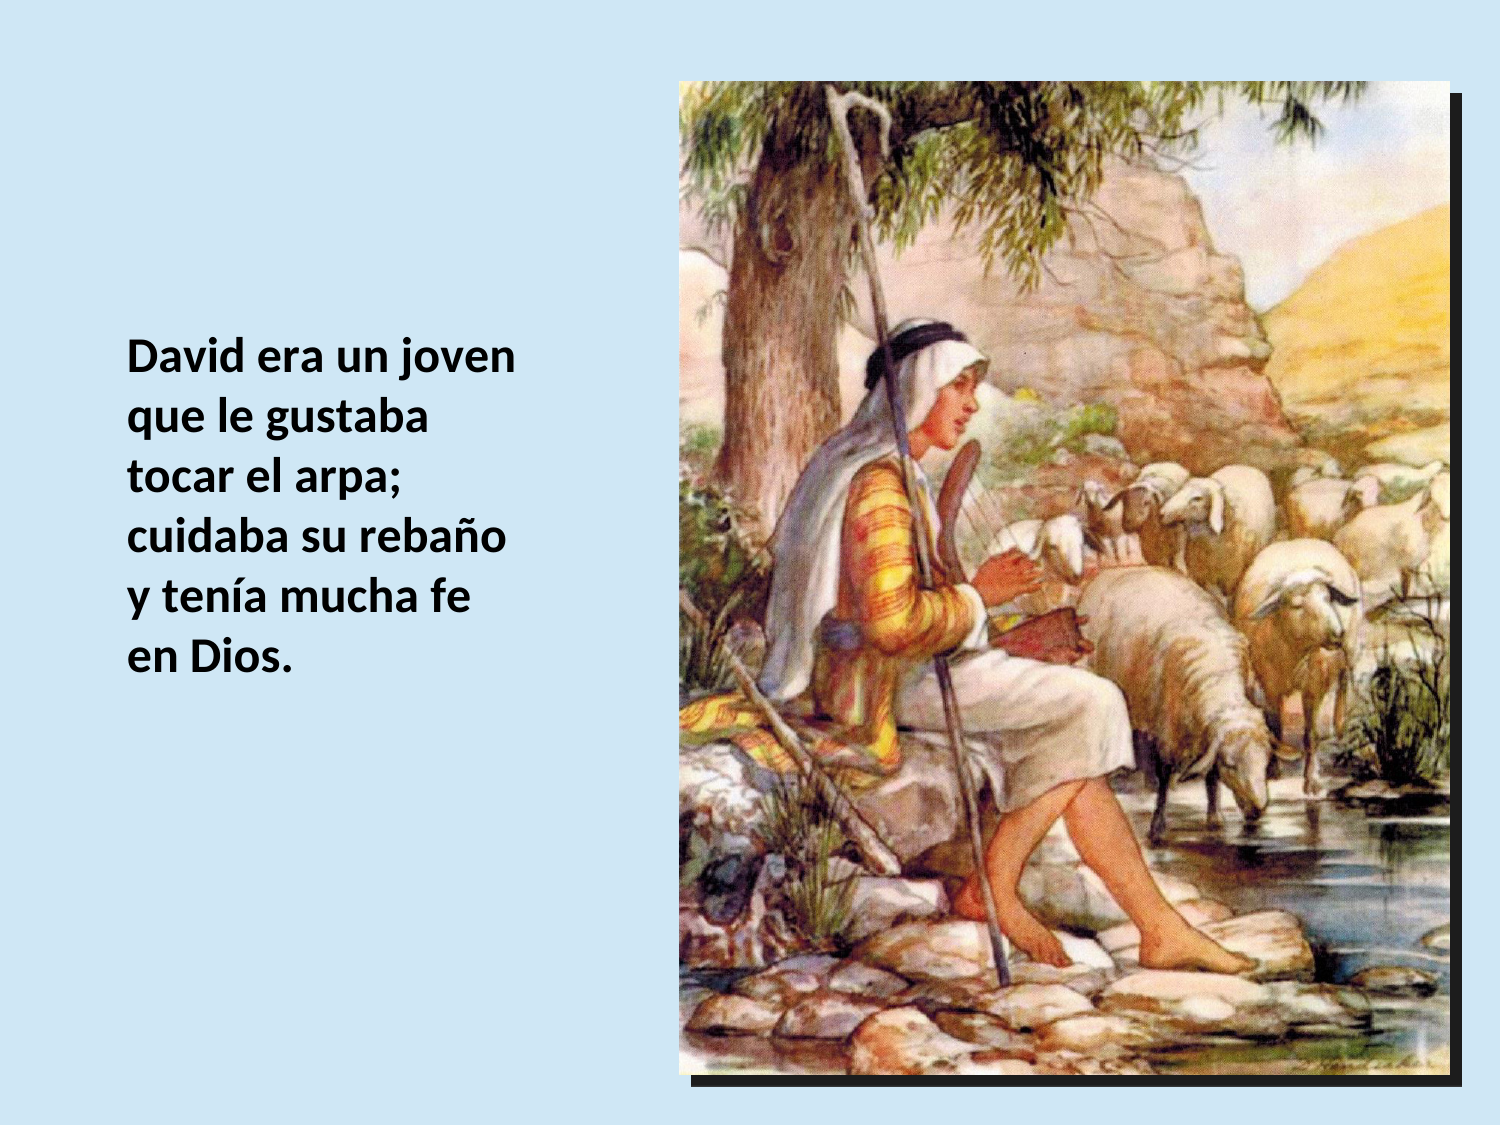

David era un joven que le gustaba tocar el arpa; cuidaba su rebaño y tenía mucha fe en Dios.